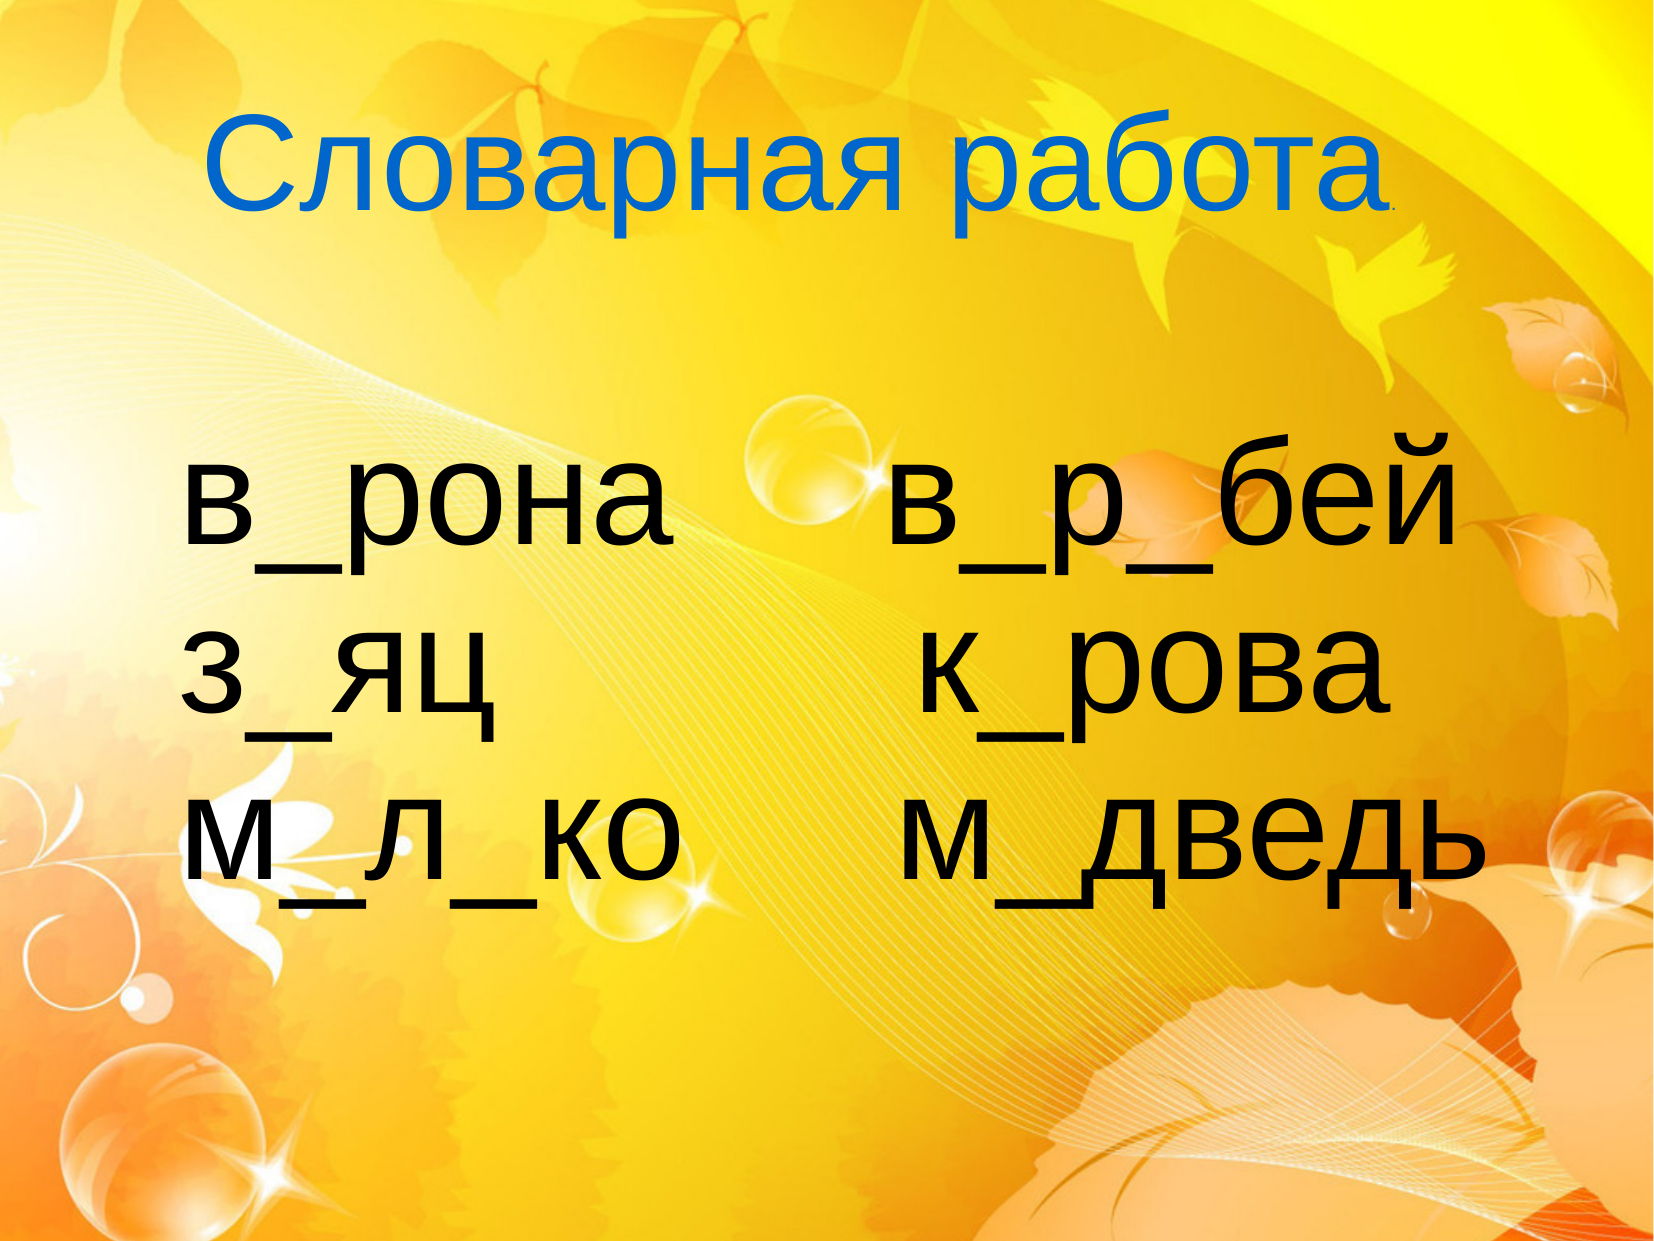

#
Словарная работа.
в_рона в_р_бей з_яц к_рова м_л_ко м_дведь